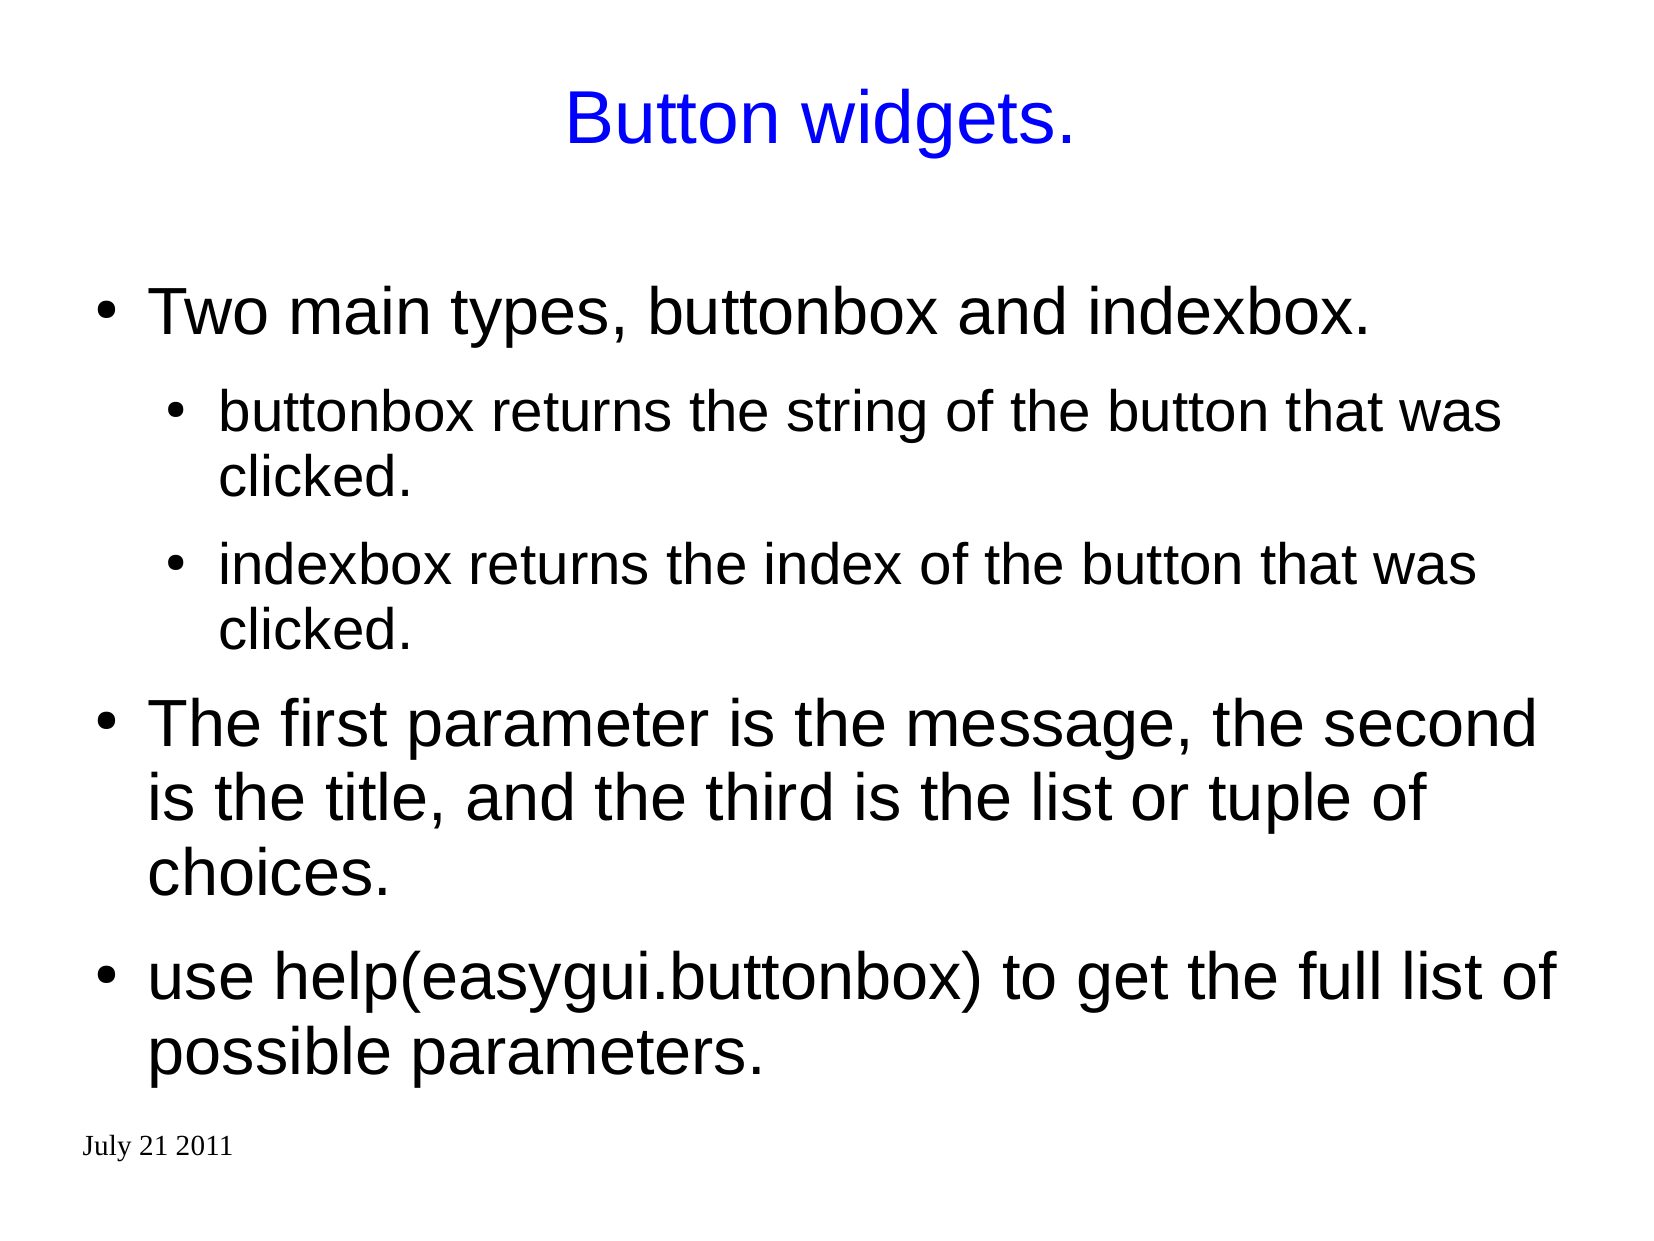

# Button widgets.
Two main types, buttonbox and indexbox.
buttonbox returns the string of the button that was clicked.
indexbox returns the index of the button that was clicked.
The first parameter is the message, the second is the title, and the third is the list or tuple of choices.
use help(easygui.buttonbox) to get the full list of possible parameters.
July 21 2011